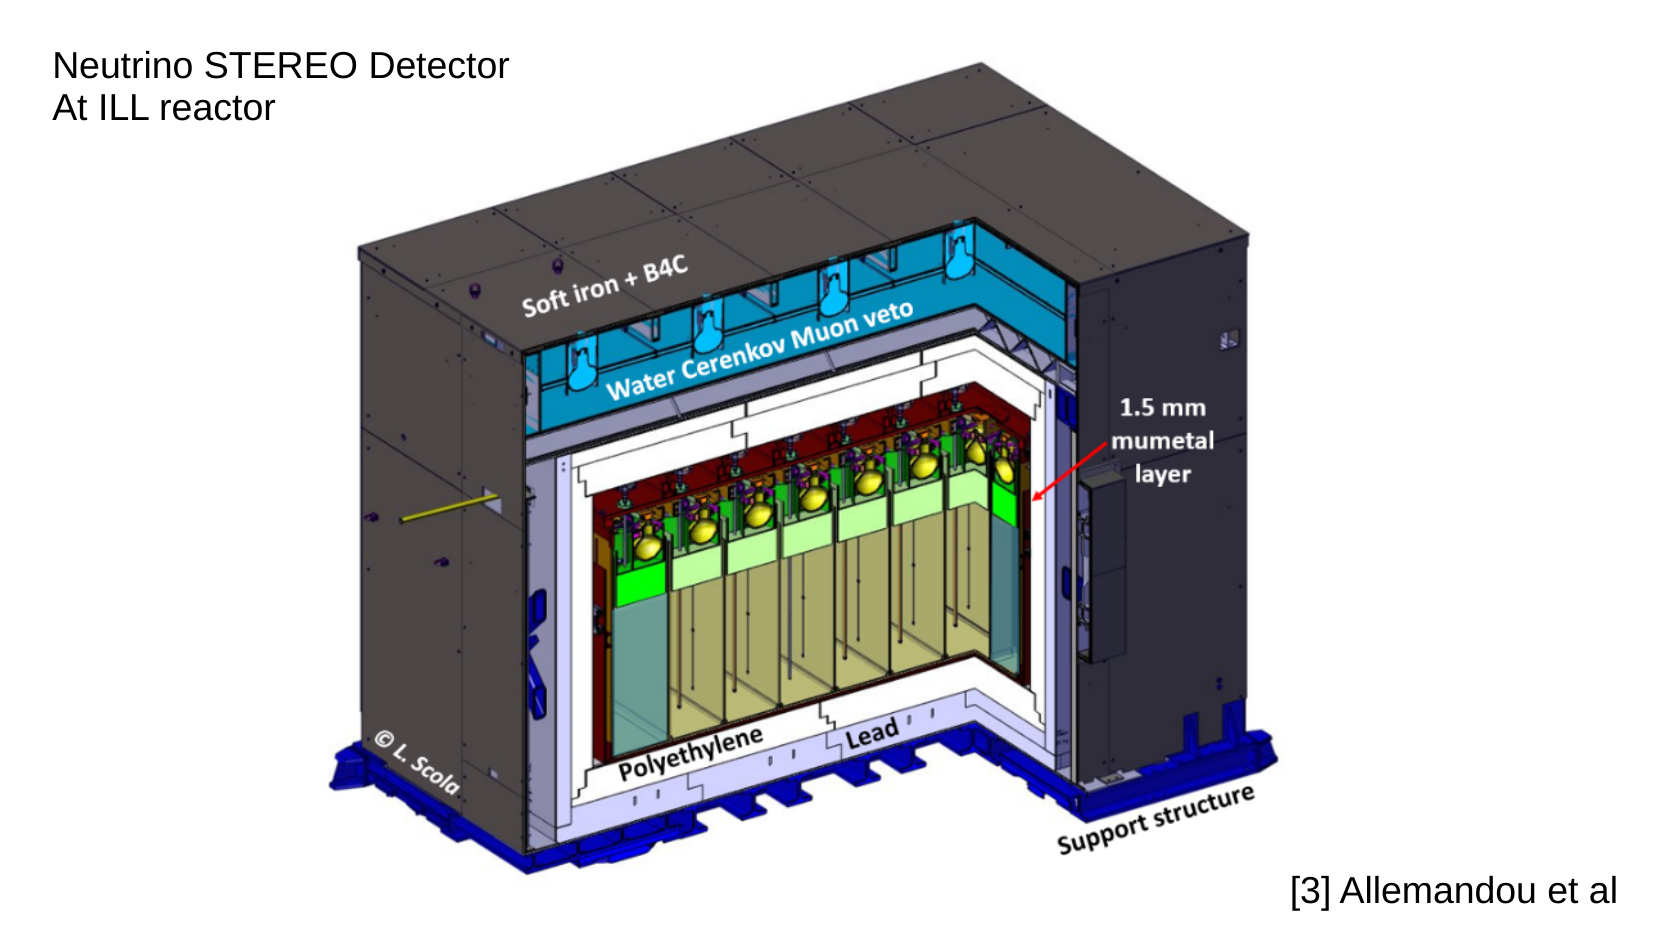

Neutrino STEREO Detector
At ILL reactor
[3] Allemandou et al